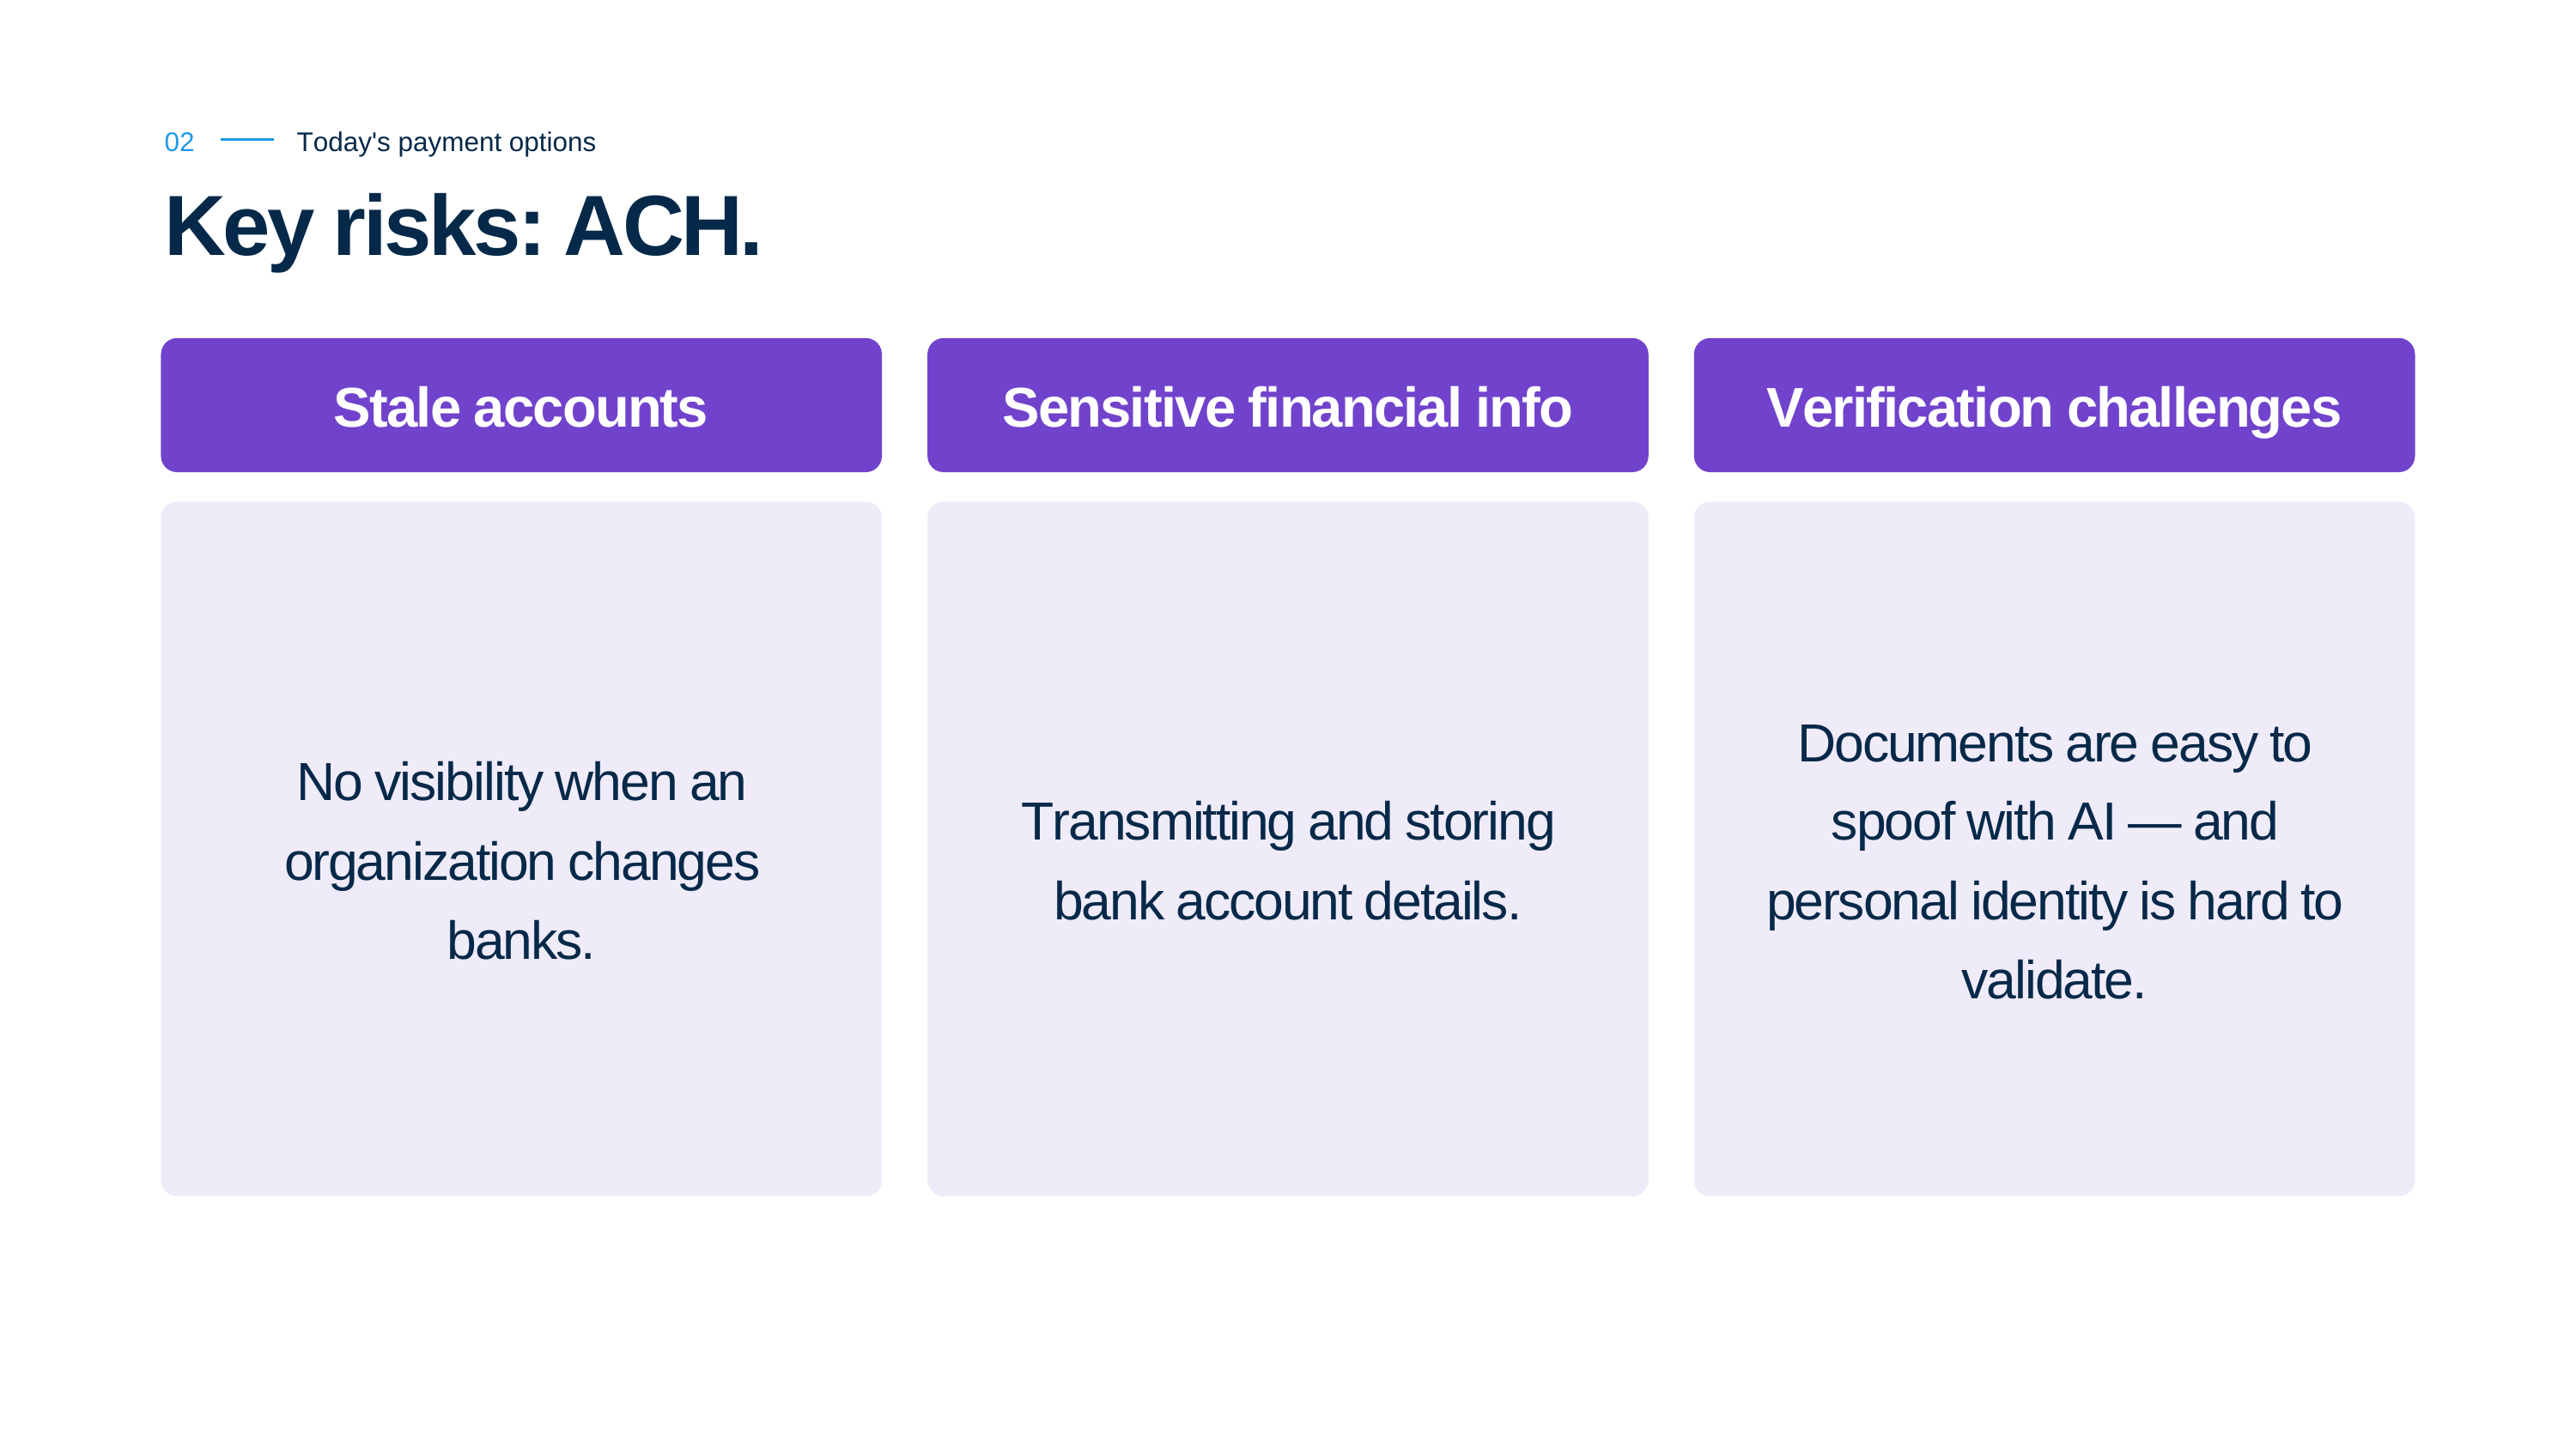

02
Today's payment options
Key risks: ACH.
Stale accounts
Sensitive financial info
Verification challenges
No visibility when an organization changes banks.
Transmitting and storing bank account details.
Documents are easy to spoof with AI — and personal identity is hard to validate.